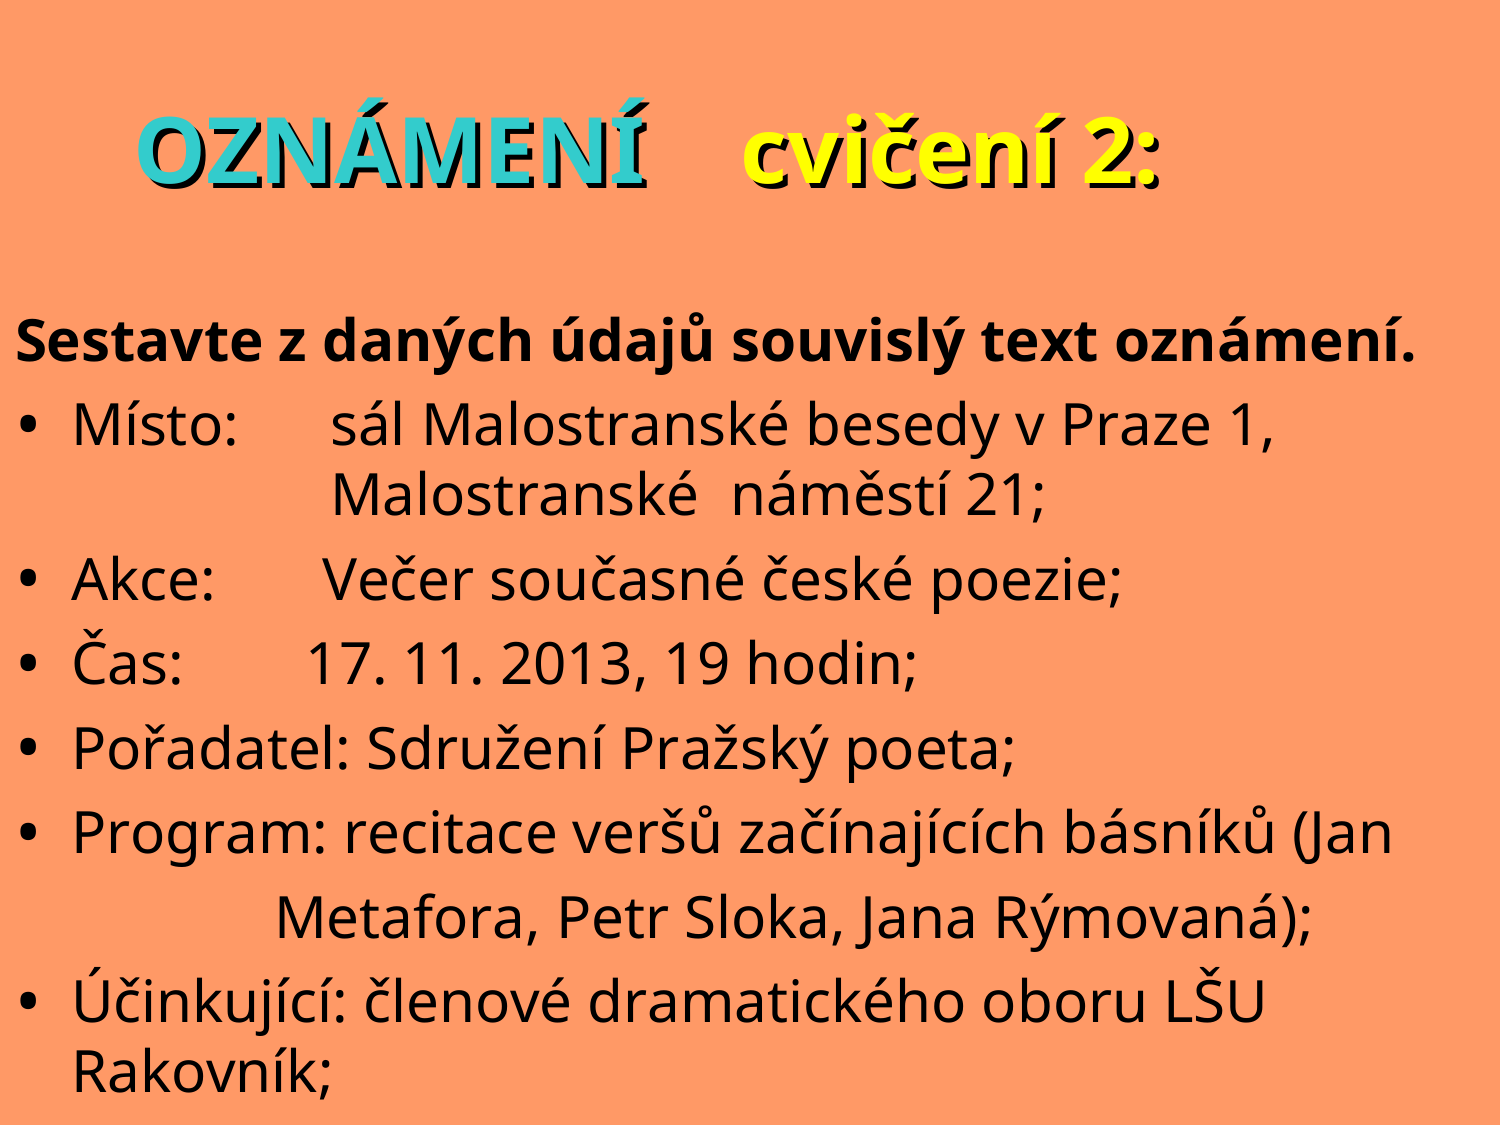

# OZNÁMENÍ cvičení 2:
Sestavte z daných údajů souvislý text oznámení.
Místo: sál Malostranské besedy v Praze 1, 		 	 Malostranské náměstí 21;
Akce: Večer současné české poezie;
Čas: 17. 11. 2013, 19 hodin;
Pořadatel: Sdružení Pražský poeta;
Program: recitace veršů začínajících básníků (Jan
 Metafora, Petr Sloka, Jana Rýmovaná);
Účinkující: členové dramatického oboru LŠU Rakovník;